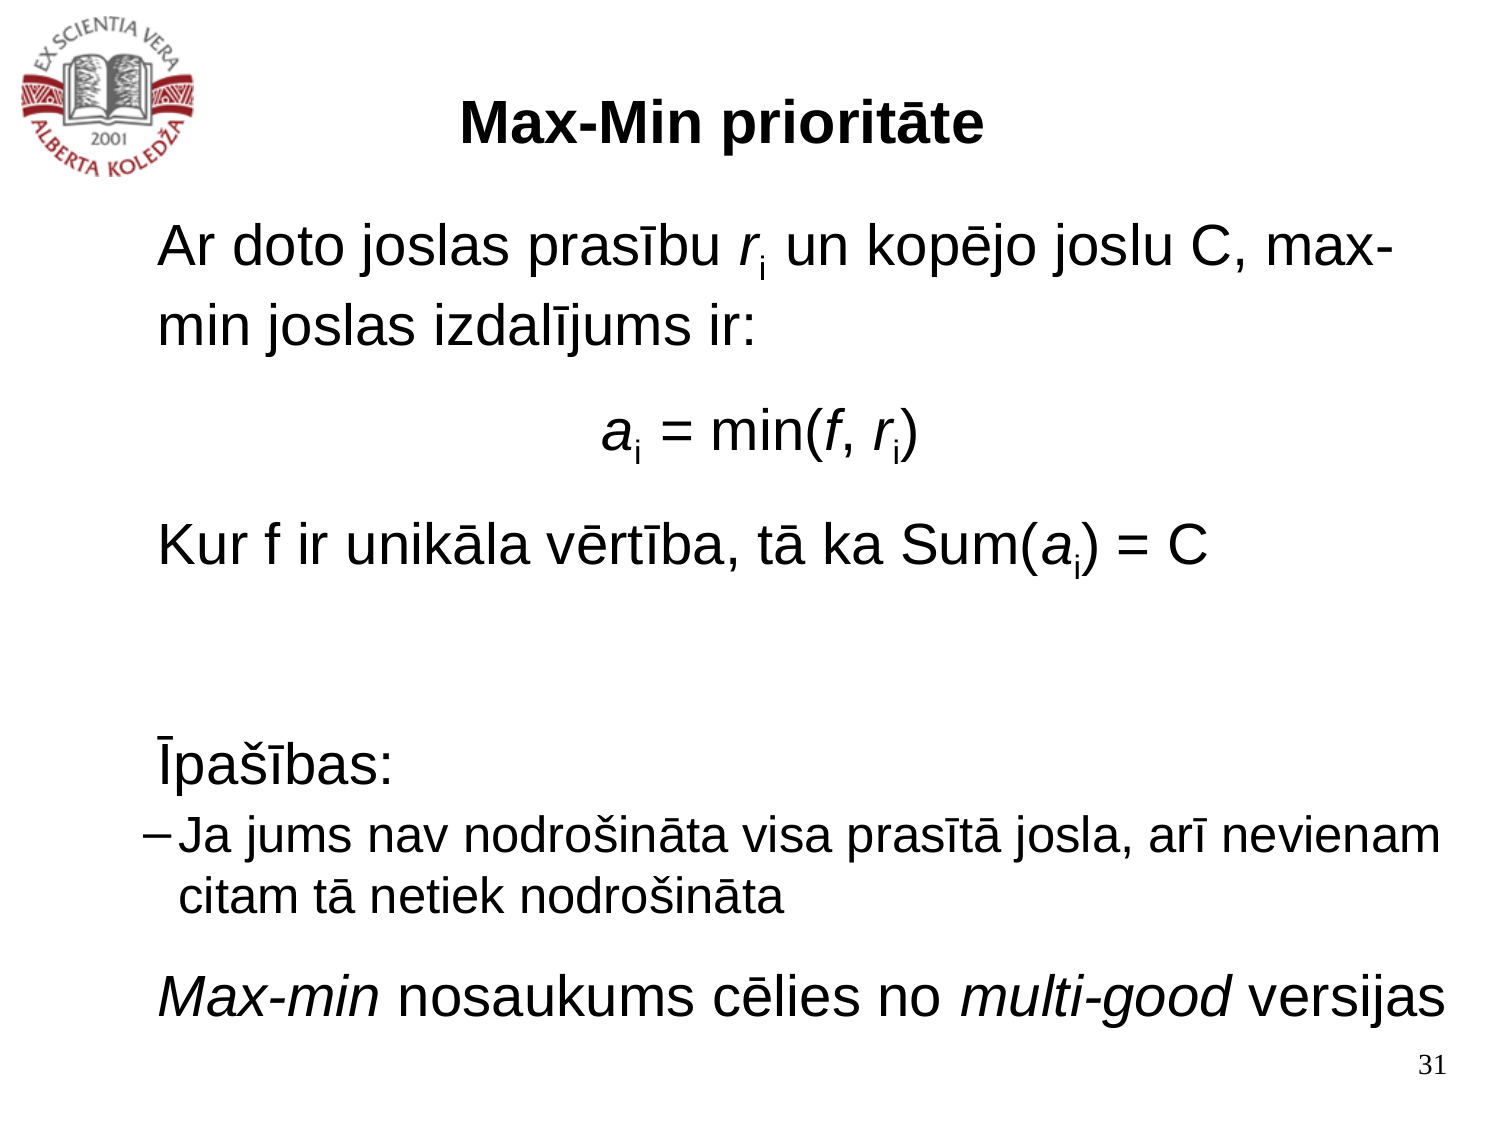

# Max-Min prioritāte
Ar doto joslas prasību ri un kopējo joslu C, max-min joslas izdalījums ir:
ai = min(f, ri)
Kur f ir unikāla vērtība, tā ka Sum(ai) = C
Īpašības:
Ja jums nav nodrošināta visa prasītā josla, arī nevienam citam tā netiek nodrošināta
Max-min nosaukums cēlies no multi-good versijas